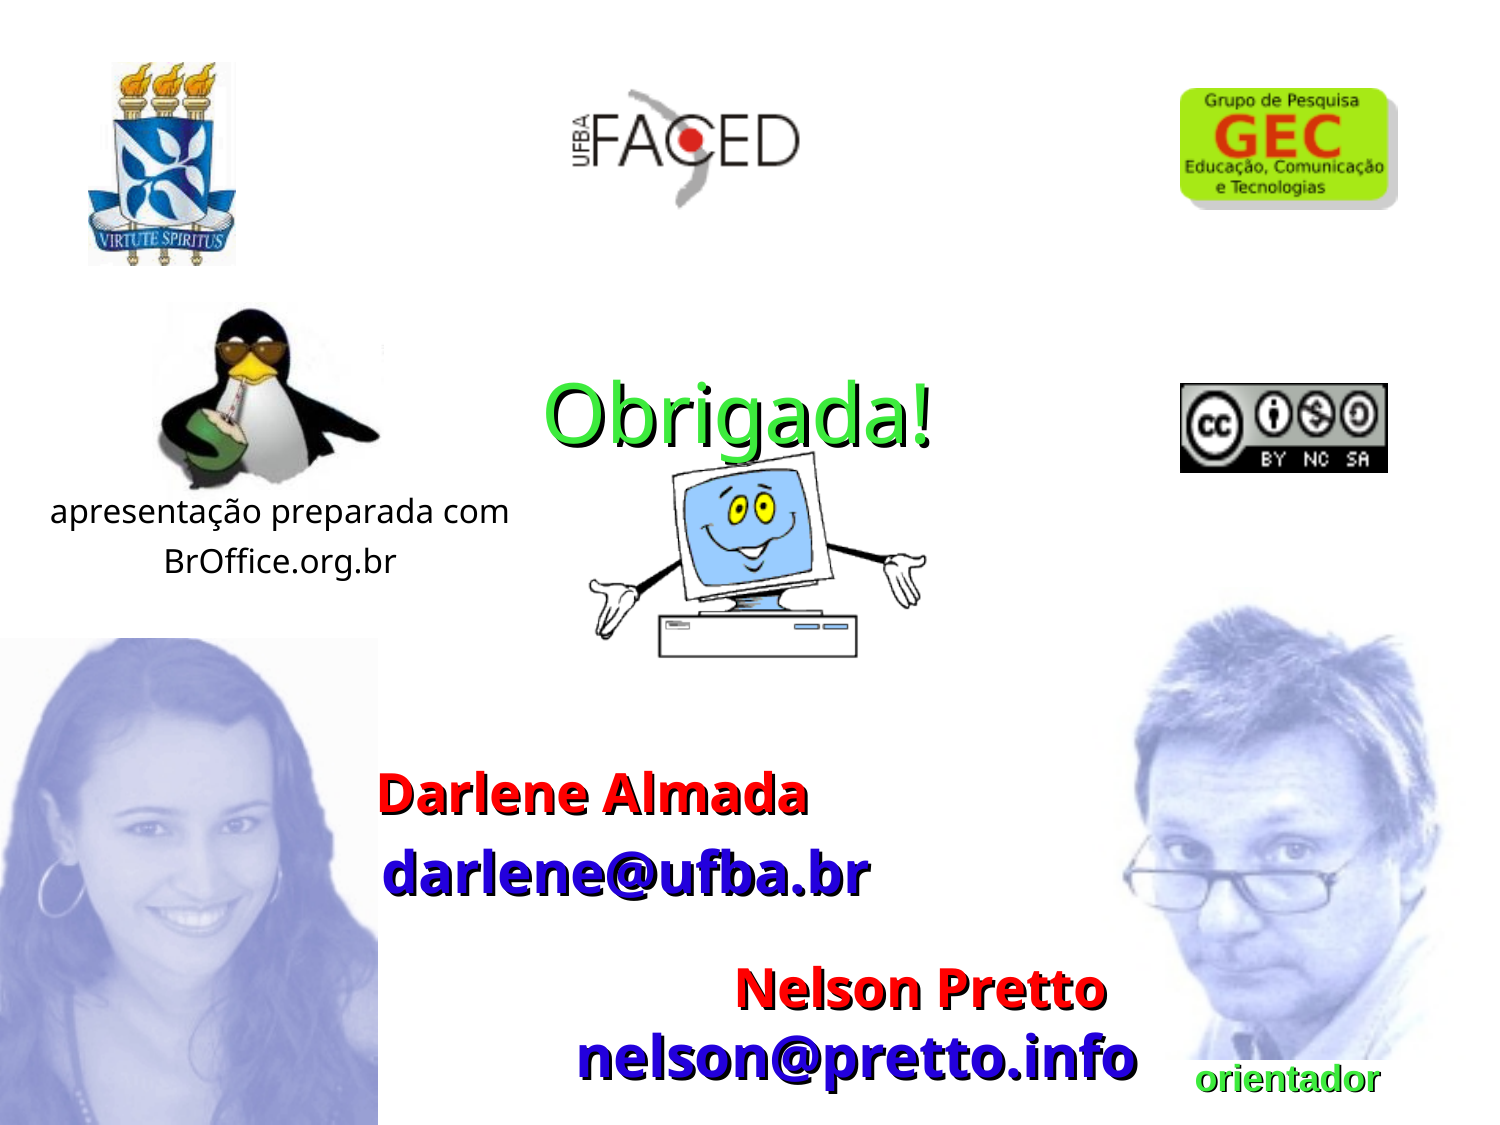

Obrigada!
apresentação preparada com BrOffice.org.br
Darlene Almada
darlene@ufba.br
Nelson Pretto
nelson@pretto.info
orientador